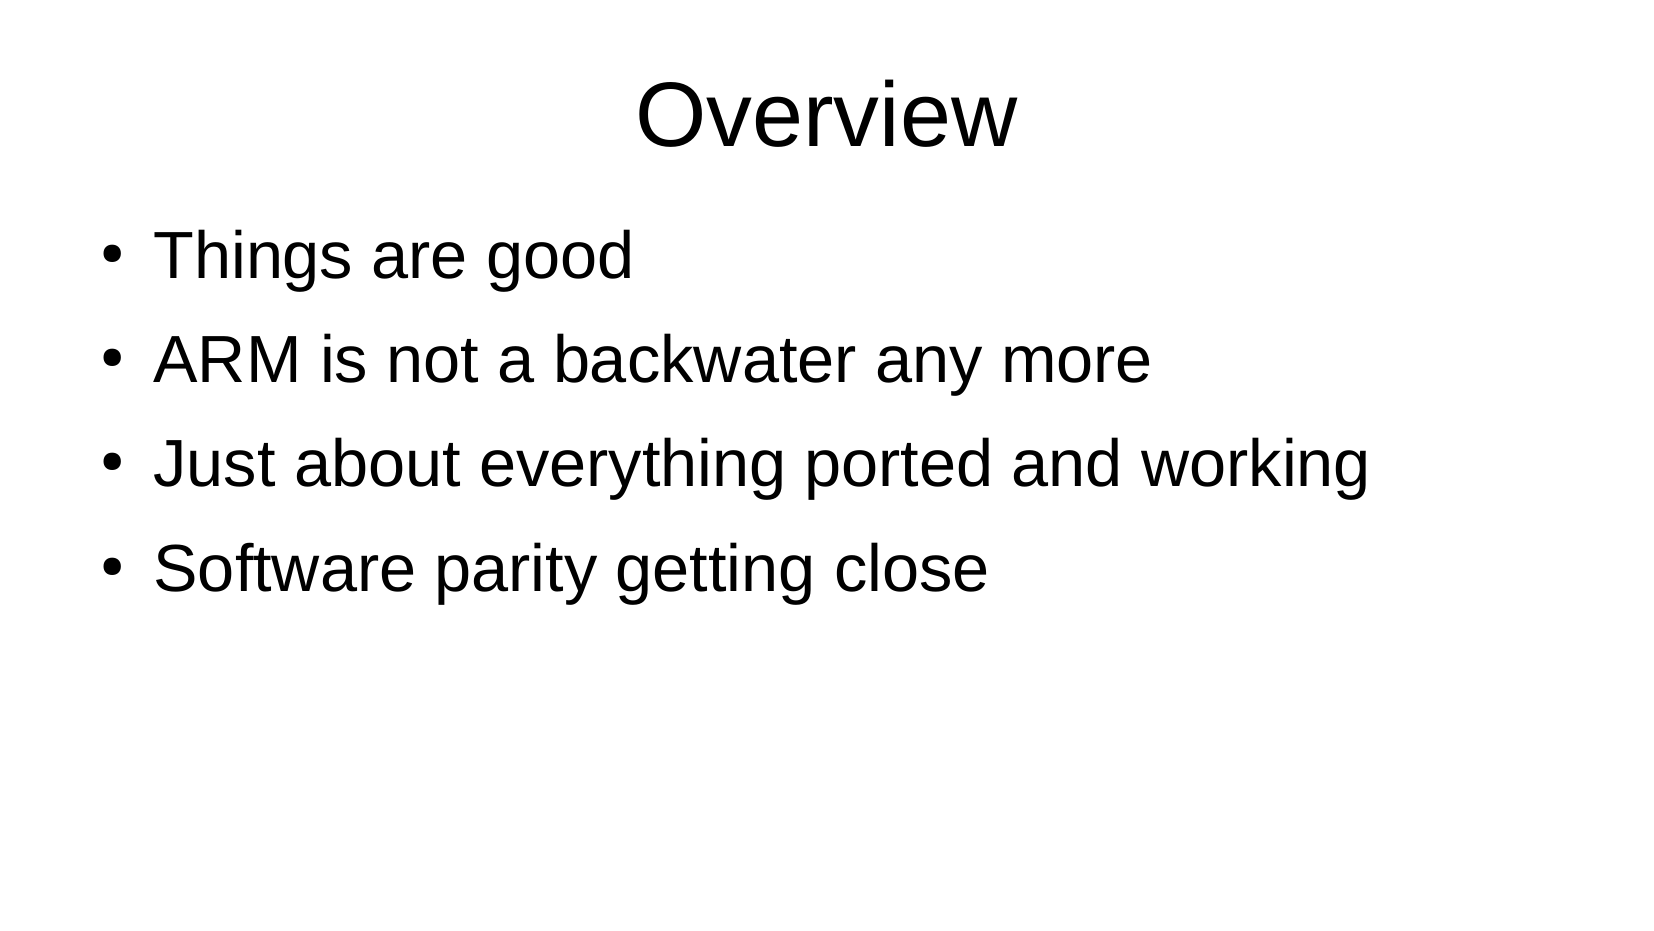

# Overview
Things are good
ARM is not a backwater any more
Just about everything ported and working
Software parity getting close